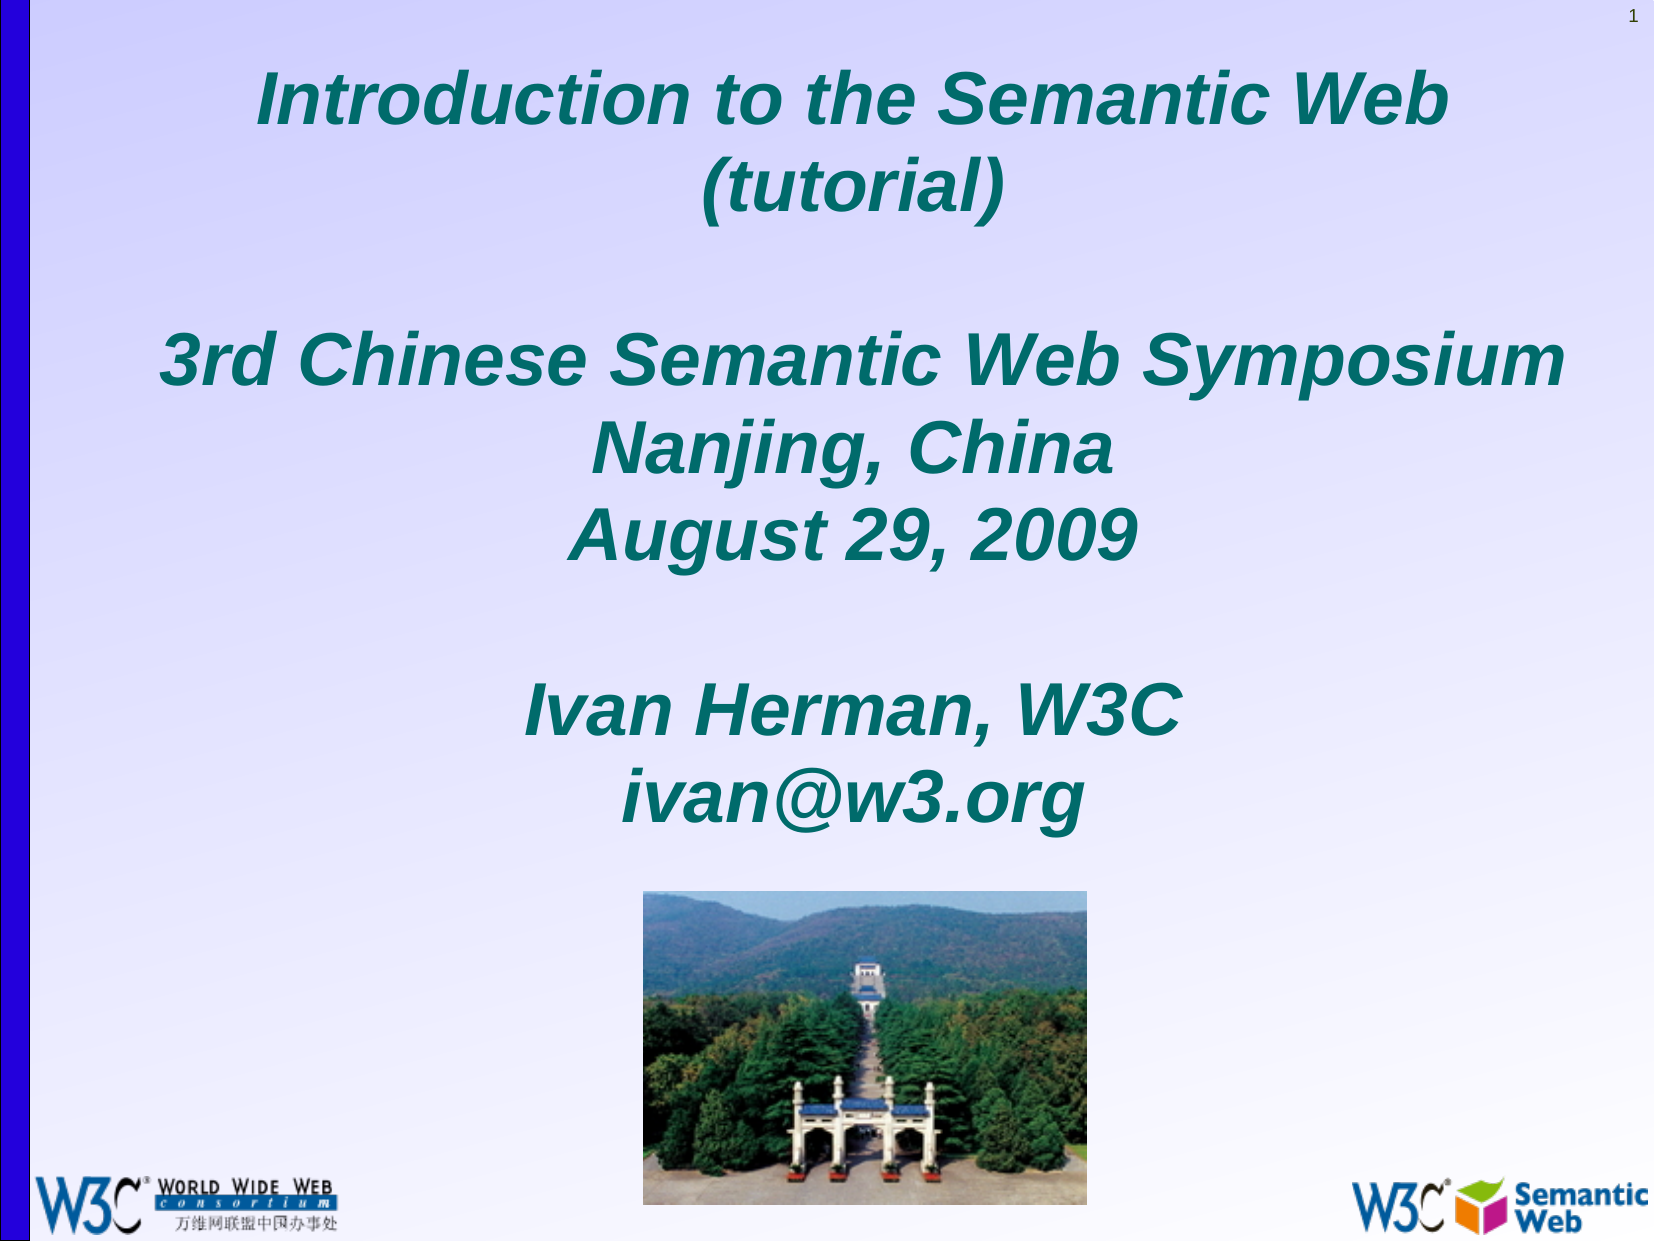

# Introduction to the Semantic Web (tutorial) 3rd Chinese Semantic Web Symposium Nanjing, China August 29, 2009 Ivan Herman, W3C ivan@w3.org